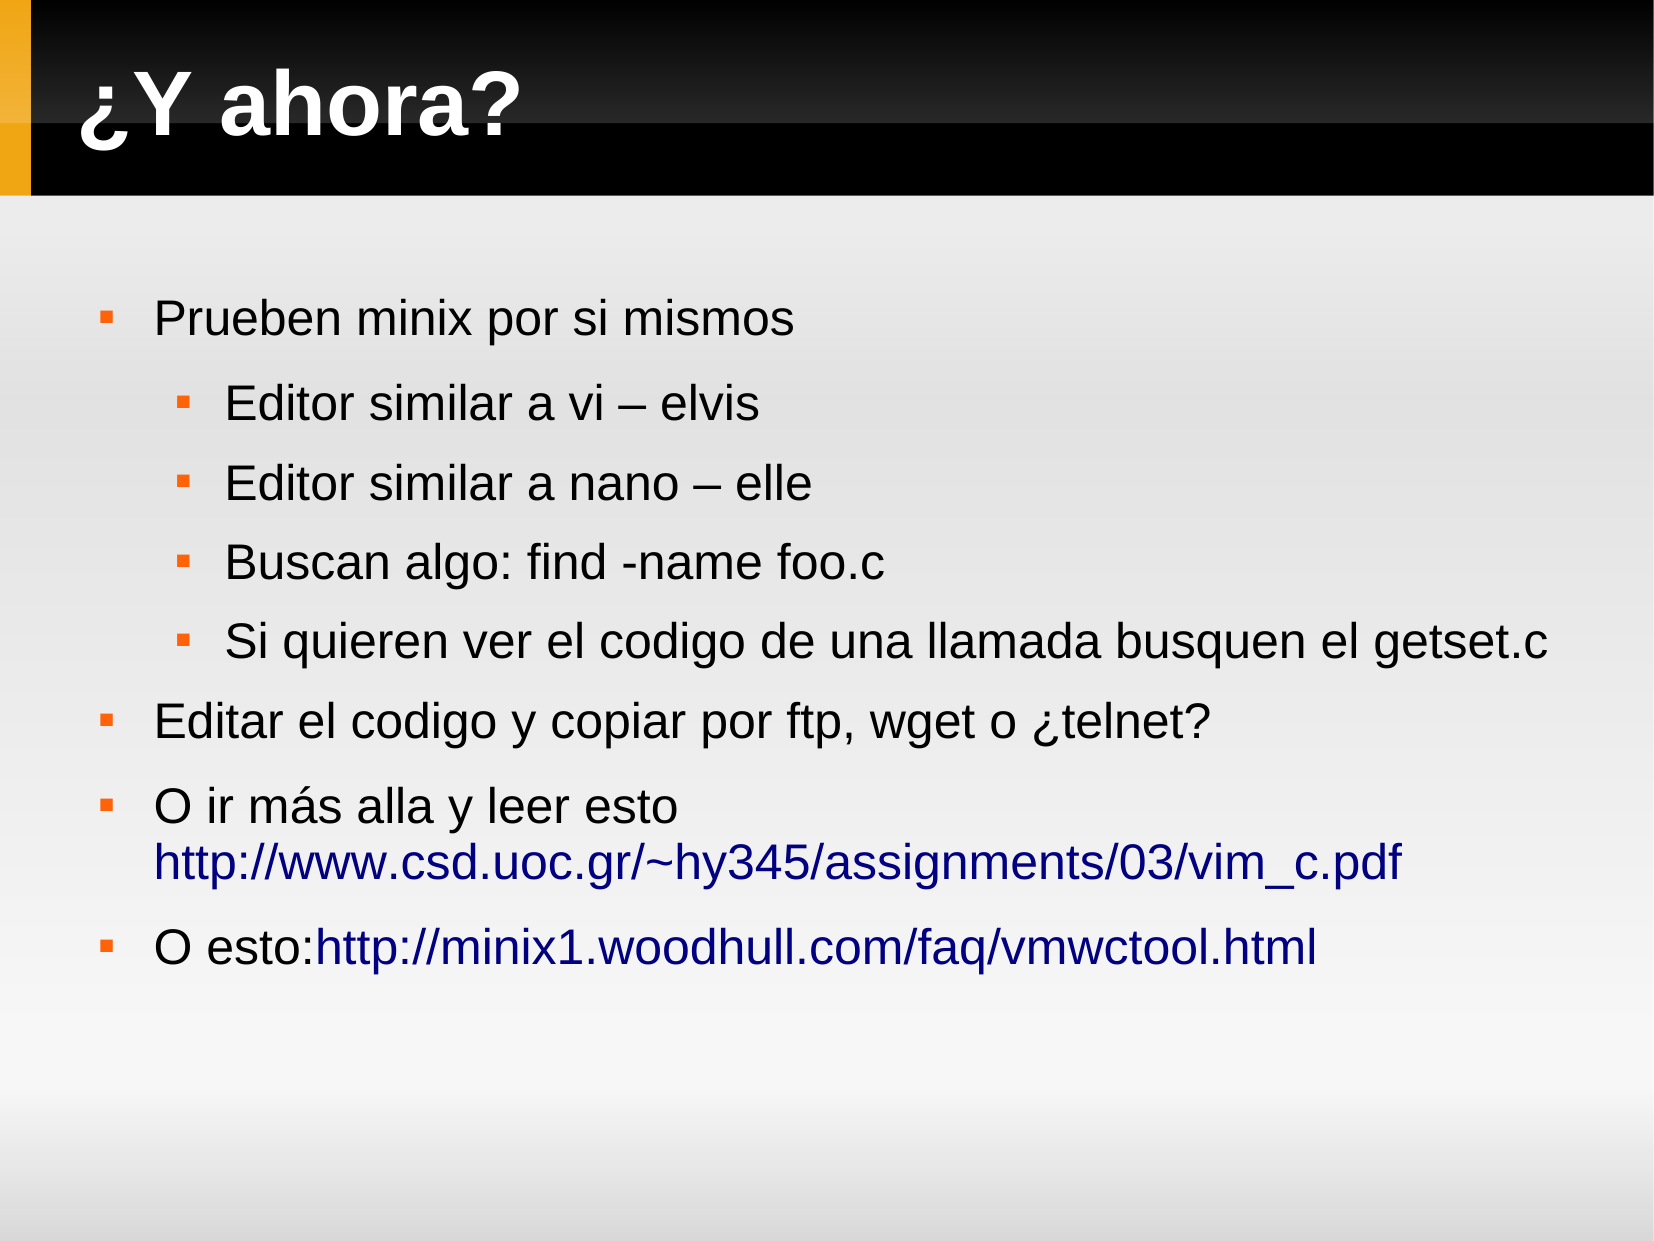

# ¿Y ahora?
Prueben minix por si mismos
Editor similar a vi – elvis
Editor similar a nano – elle
Buscan algo: find -name foo.c
Si quieren ver el codigo de una llamada busquen el getset.c
Editar el codigo y copiar por ftp, wget o ¿telnet?
O ir más alla y leer esto http://www.csd.uoc.gr/~hy345/assignments/03/vim_c.pdf
O esto:http://minix1.woodhull.com/faq/vmwctool.html